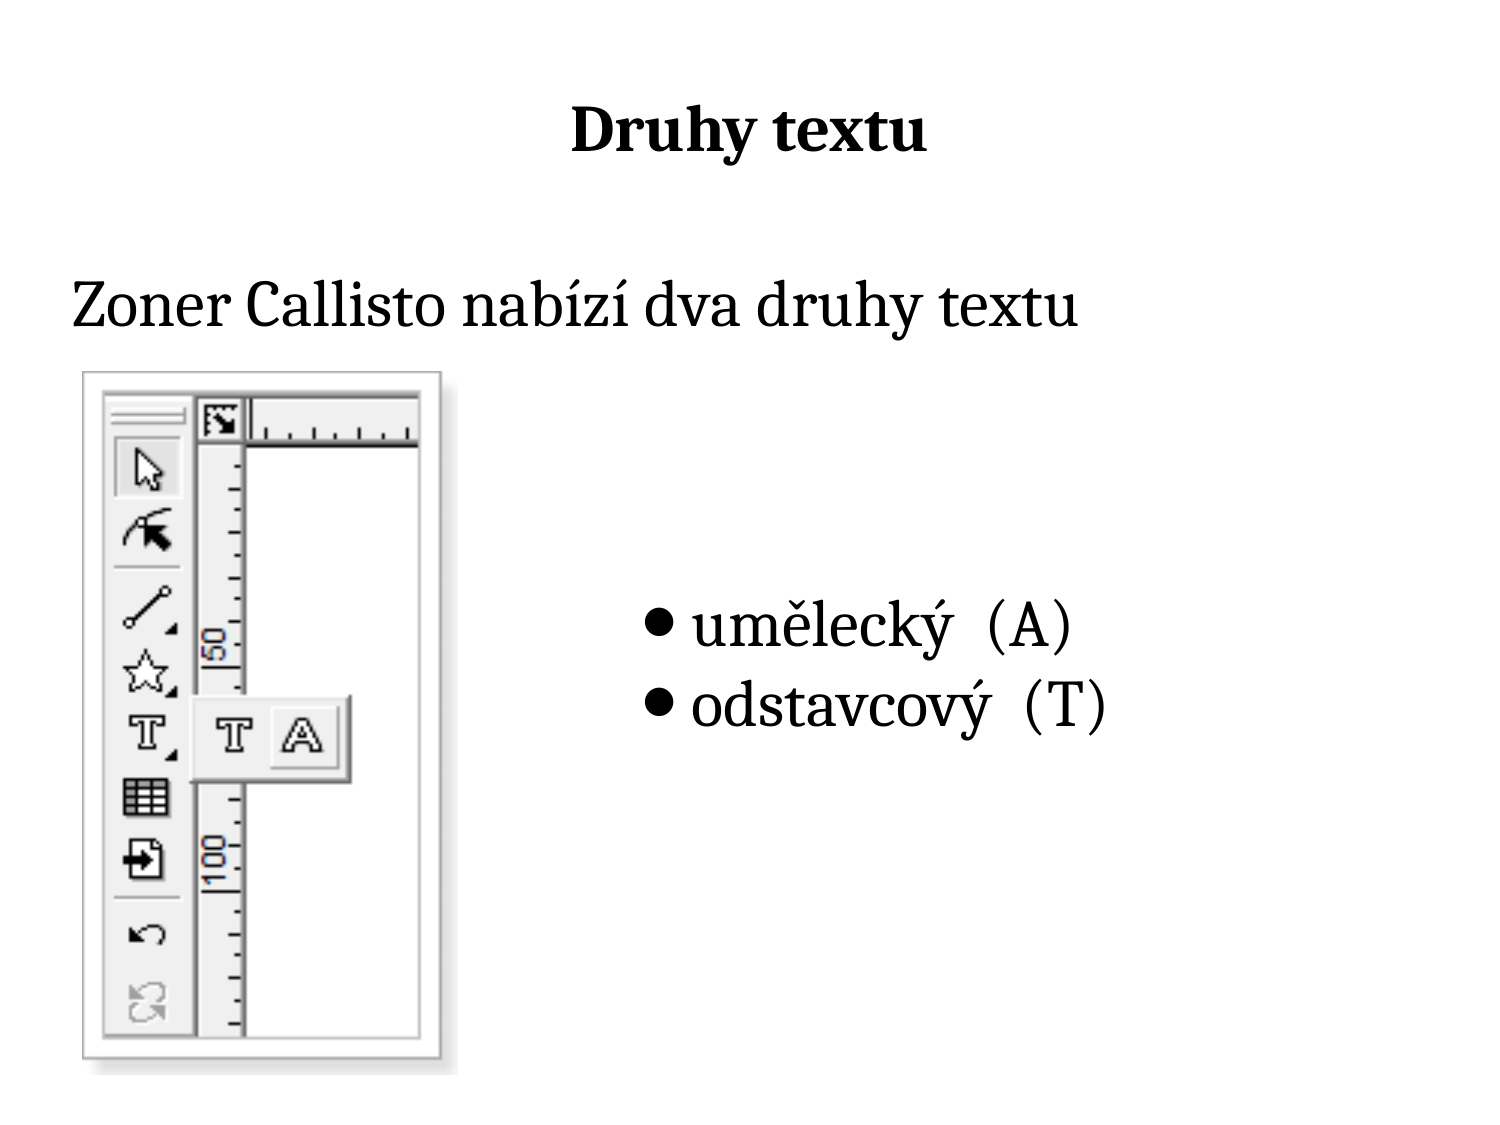

# Druhy textu
Zoner Callisto nabízí dva druhy textu
 ⦁ umělecký (A)
 ⦁ odstavcový (T)